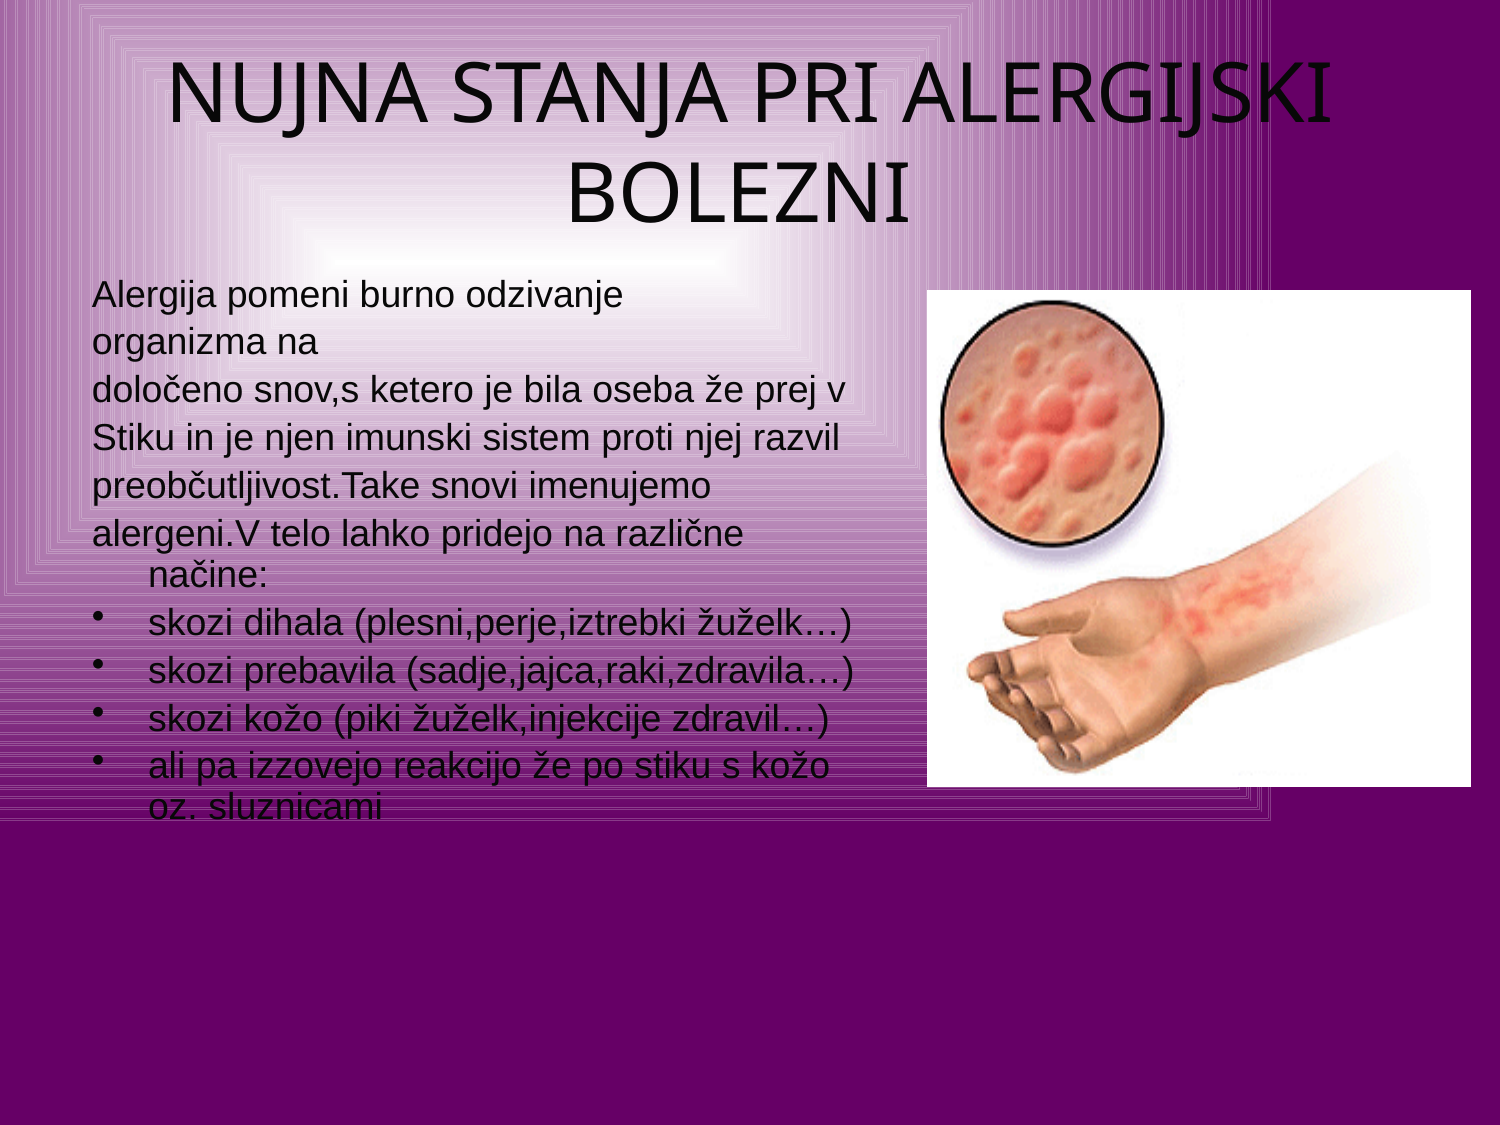

# NUJNA STANJA PRI ALERGIJSKI BOLEZNI
Alergija pomeni burno odzivanje
organizma na
določeno snov,s ketero je bila oseba že prej v
Stiku in je njen imunski sistem proti njej razvil
preobčutljivost.Take snovi imenujemo
alergeni.V telo lahko pridejo na različne načine:
skozi dihala (plesni,perje,iztrebki žuželk…)
skozi prebavila (sadje,jajca,raki,zdravila…)
skozi kožo (piki žuželk,injekcije zdravil…)
ali pa izzovejo reakcijo že po stiku s kožo oz. sluznicami